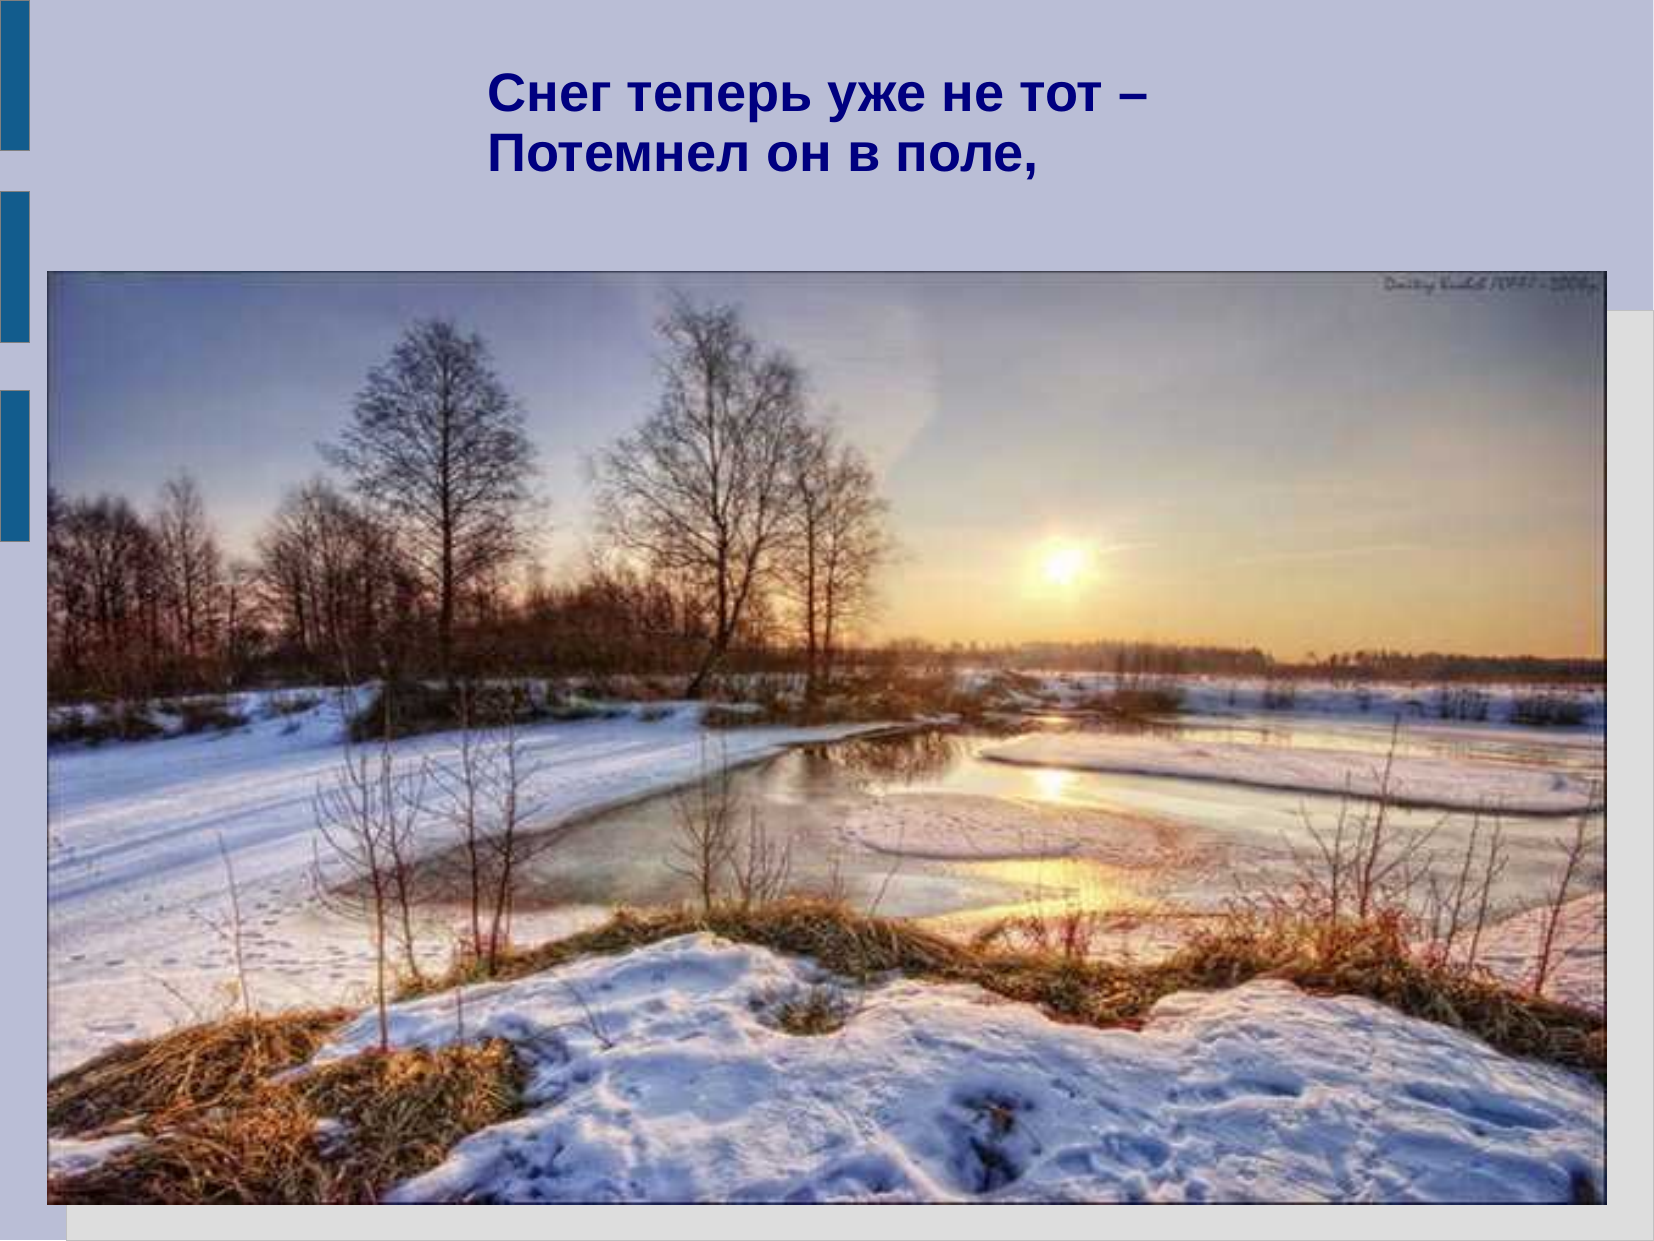

Снег теперь уже не тот –
Потемнел он в поле,